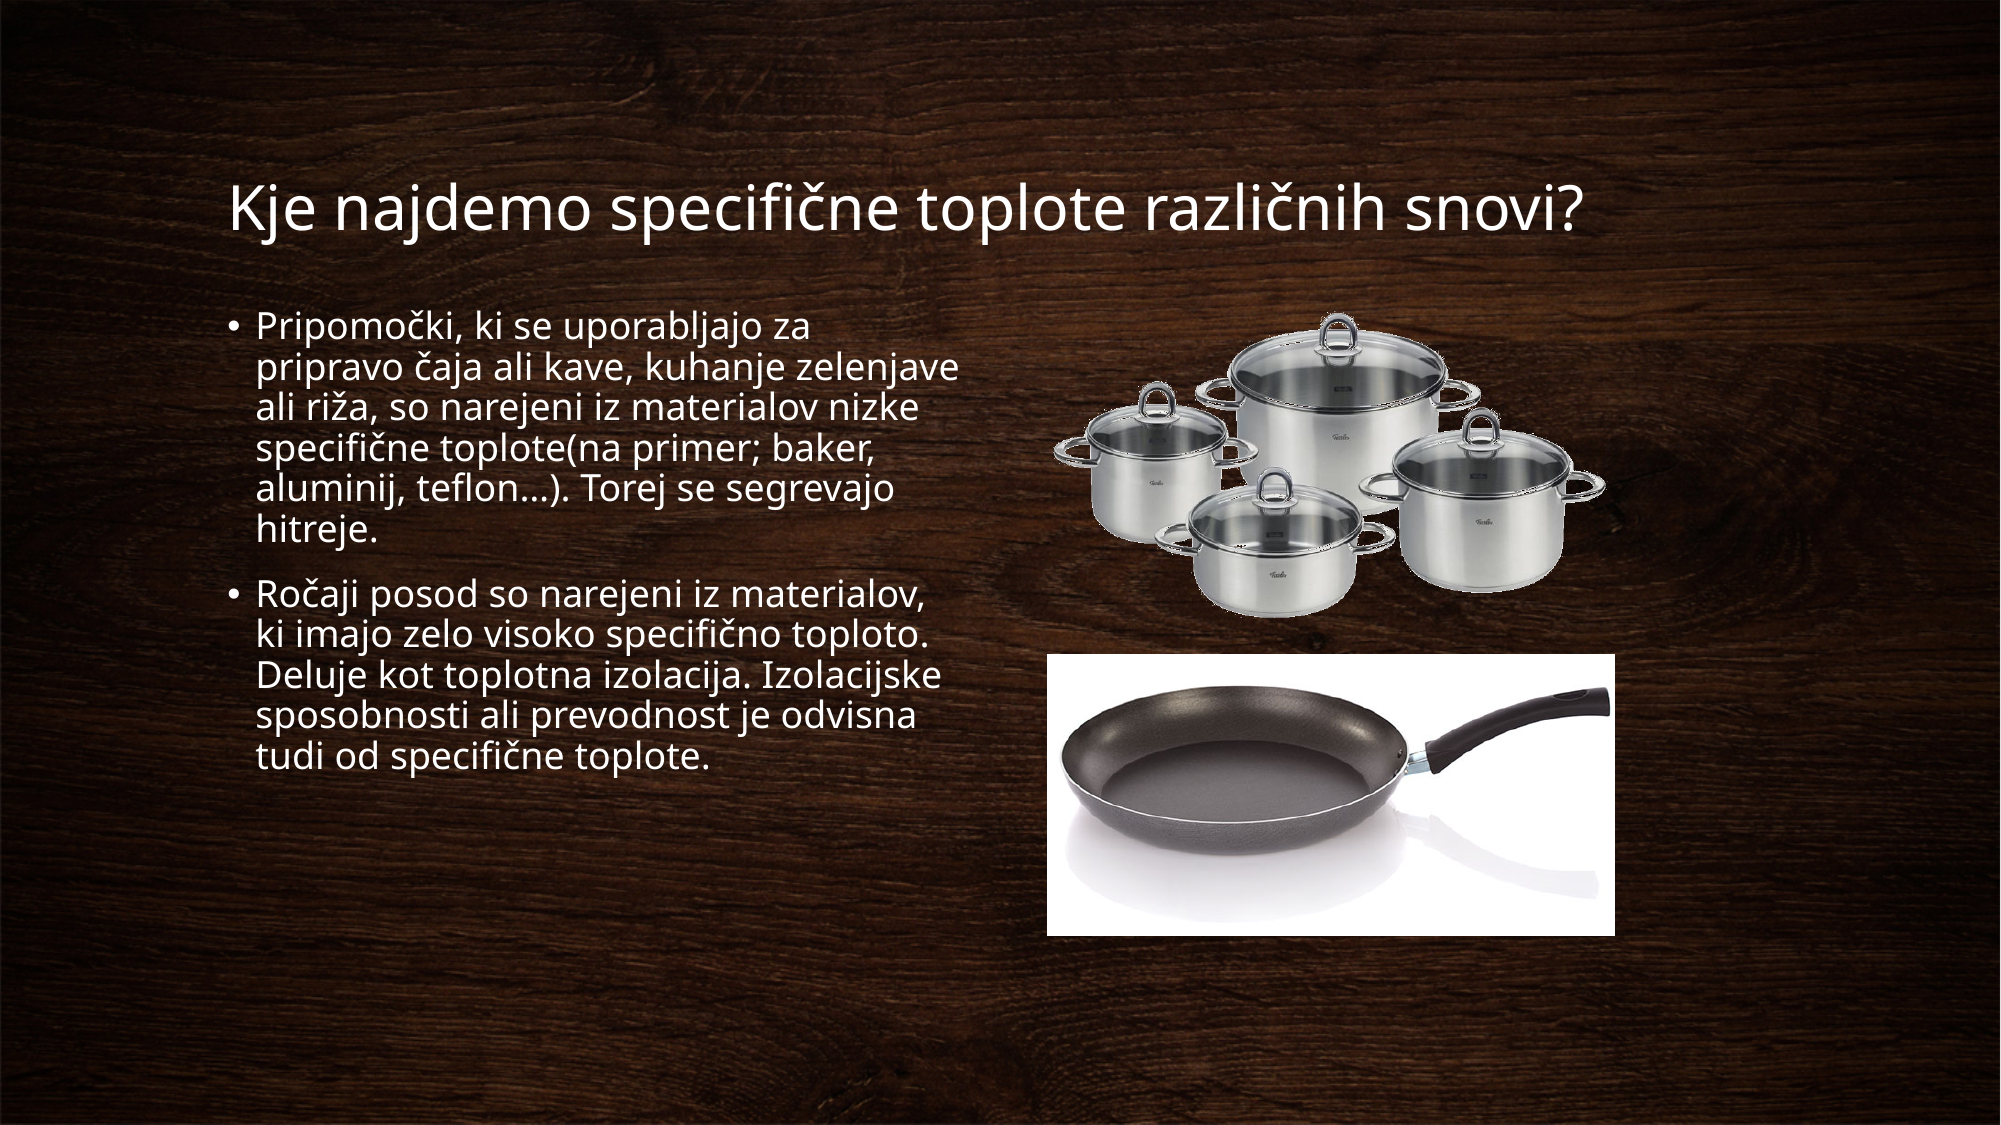

# Kje najdemo specifične toplote različnih snovi?
Pripomočki, ki se uporabljajo za pripravo čaja ali kave, kuhanje zelenjave ali riža, so narejeni iz materialov nizke specifične toplote(na primer; baker, aluminij, teflon…). Torej se segrevajo hitreje.
Ročaji posod so narejeni iz materialov, ki imajo zelo visoko specifično toploto. Deluje kot toplotna izolacija. Izolacijske sposobnosti ali prevodnost je odvisna tudi od specifične toplote.